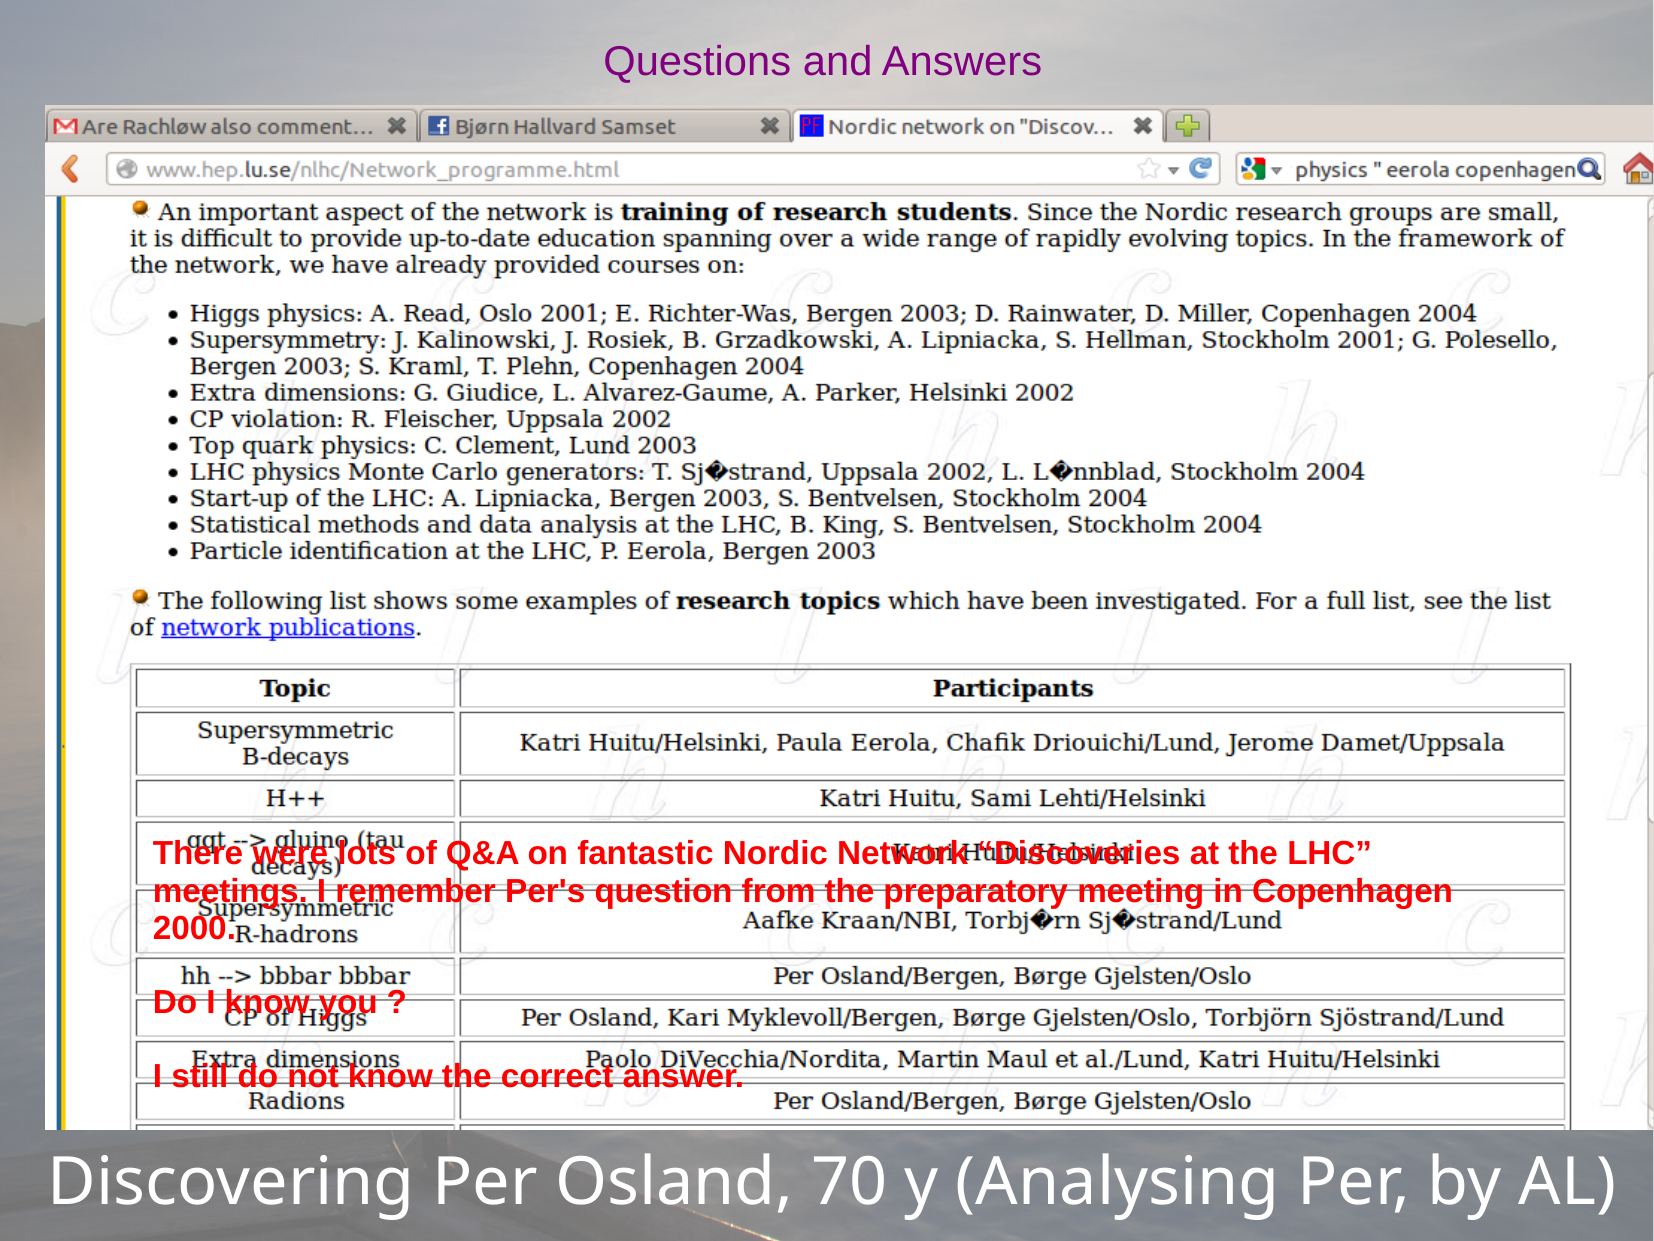

Questions and Answers
There were lots of Q&A on fantastic Nordic Network “Discoveries at the LHC” meetings. I remember Per's question from the preparatory meeting in Copenhagen 2000.
Do I know you ?
I still do not know the correct answer.